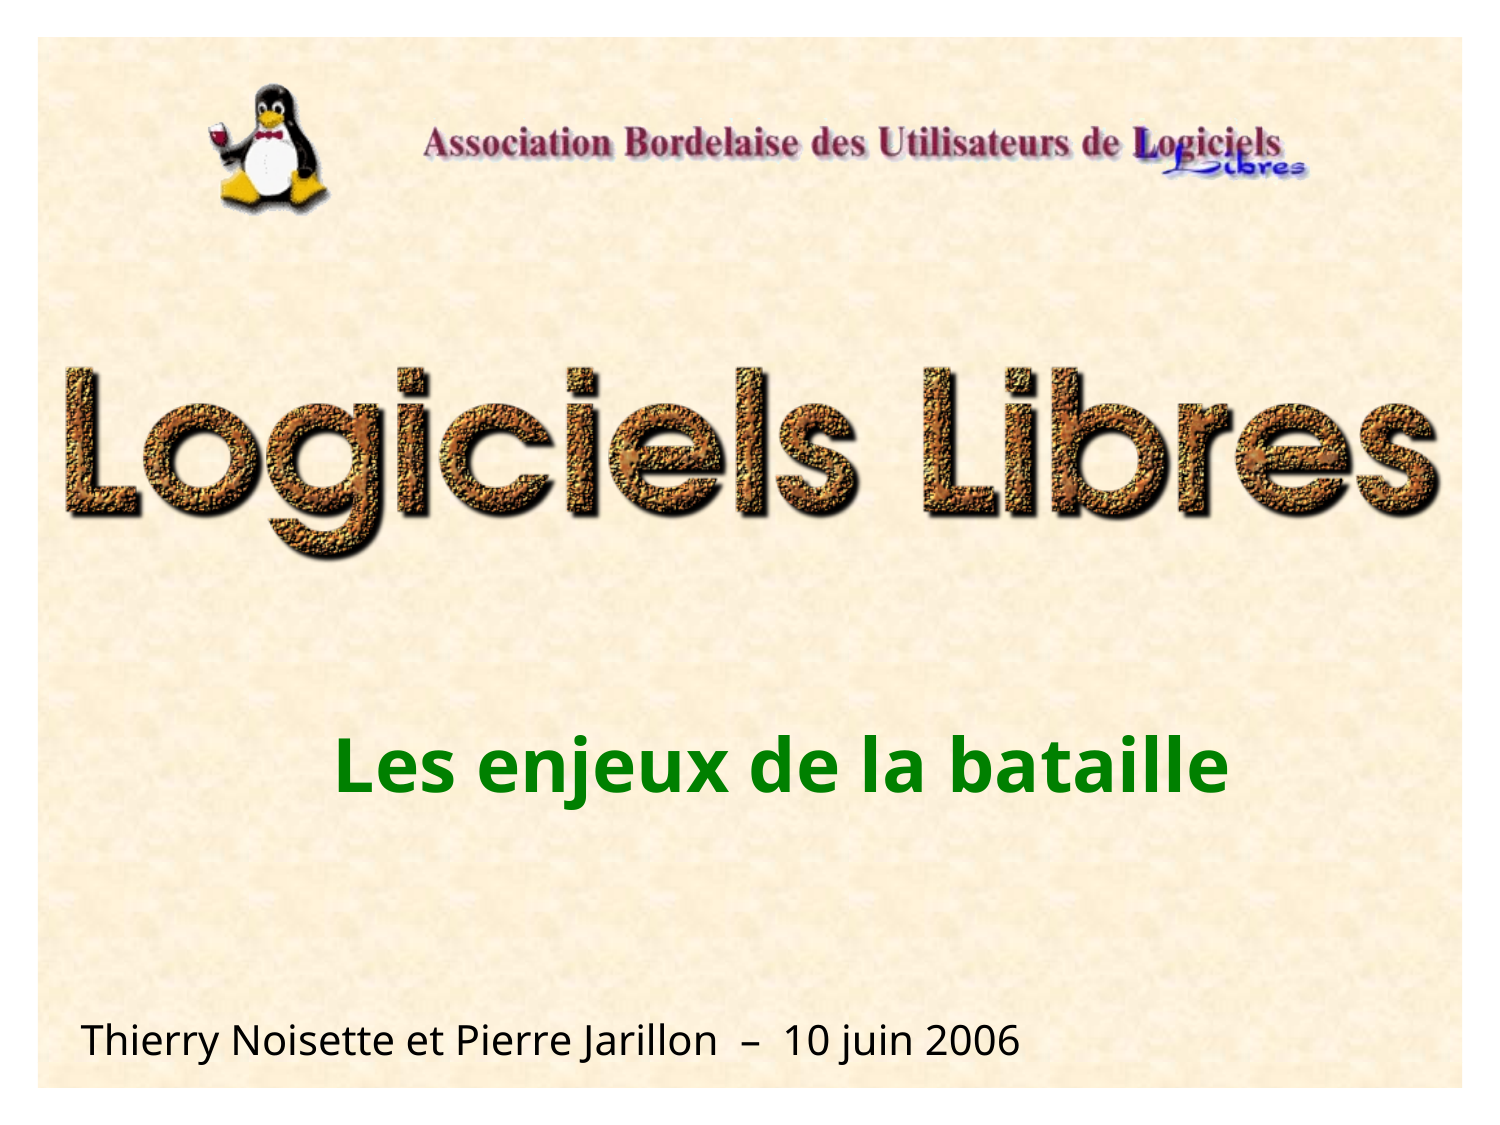

Les enjeux de la bataille
 Thierry Noisette et Pierre Jarillon – 10 juin 2006